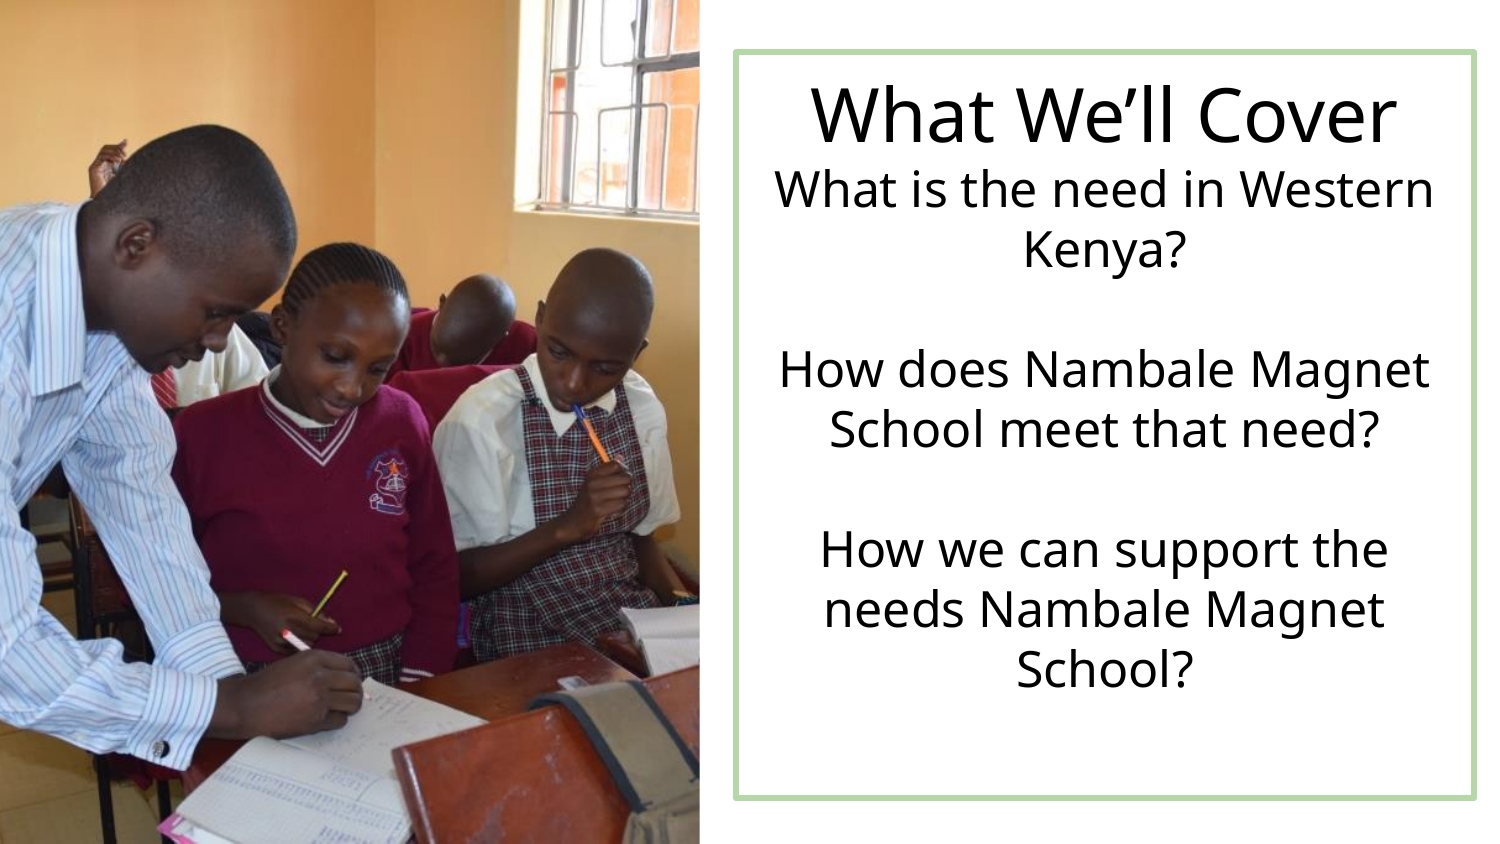

# What We’ll Cover What is the need in Western Kenya? How does Nambale Magnet School meet that need? How we can support the needs Nambale Magnet School?